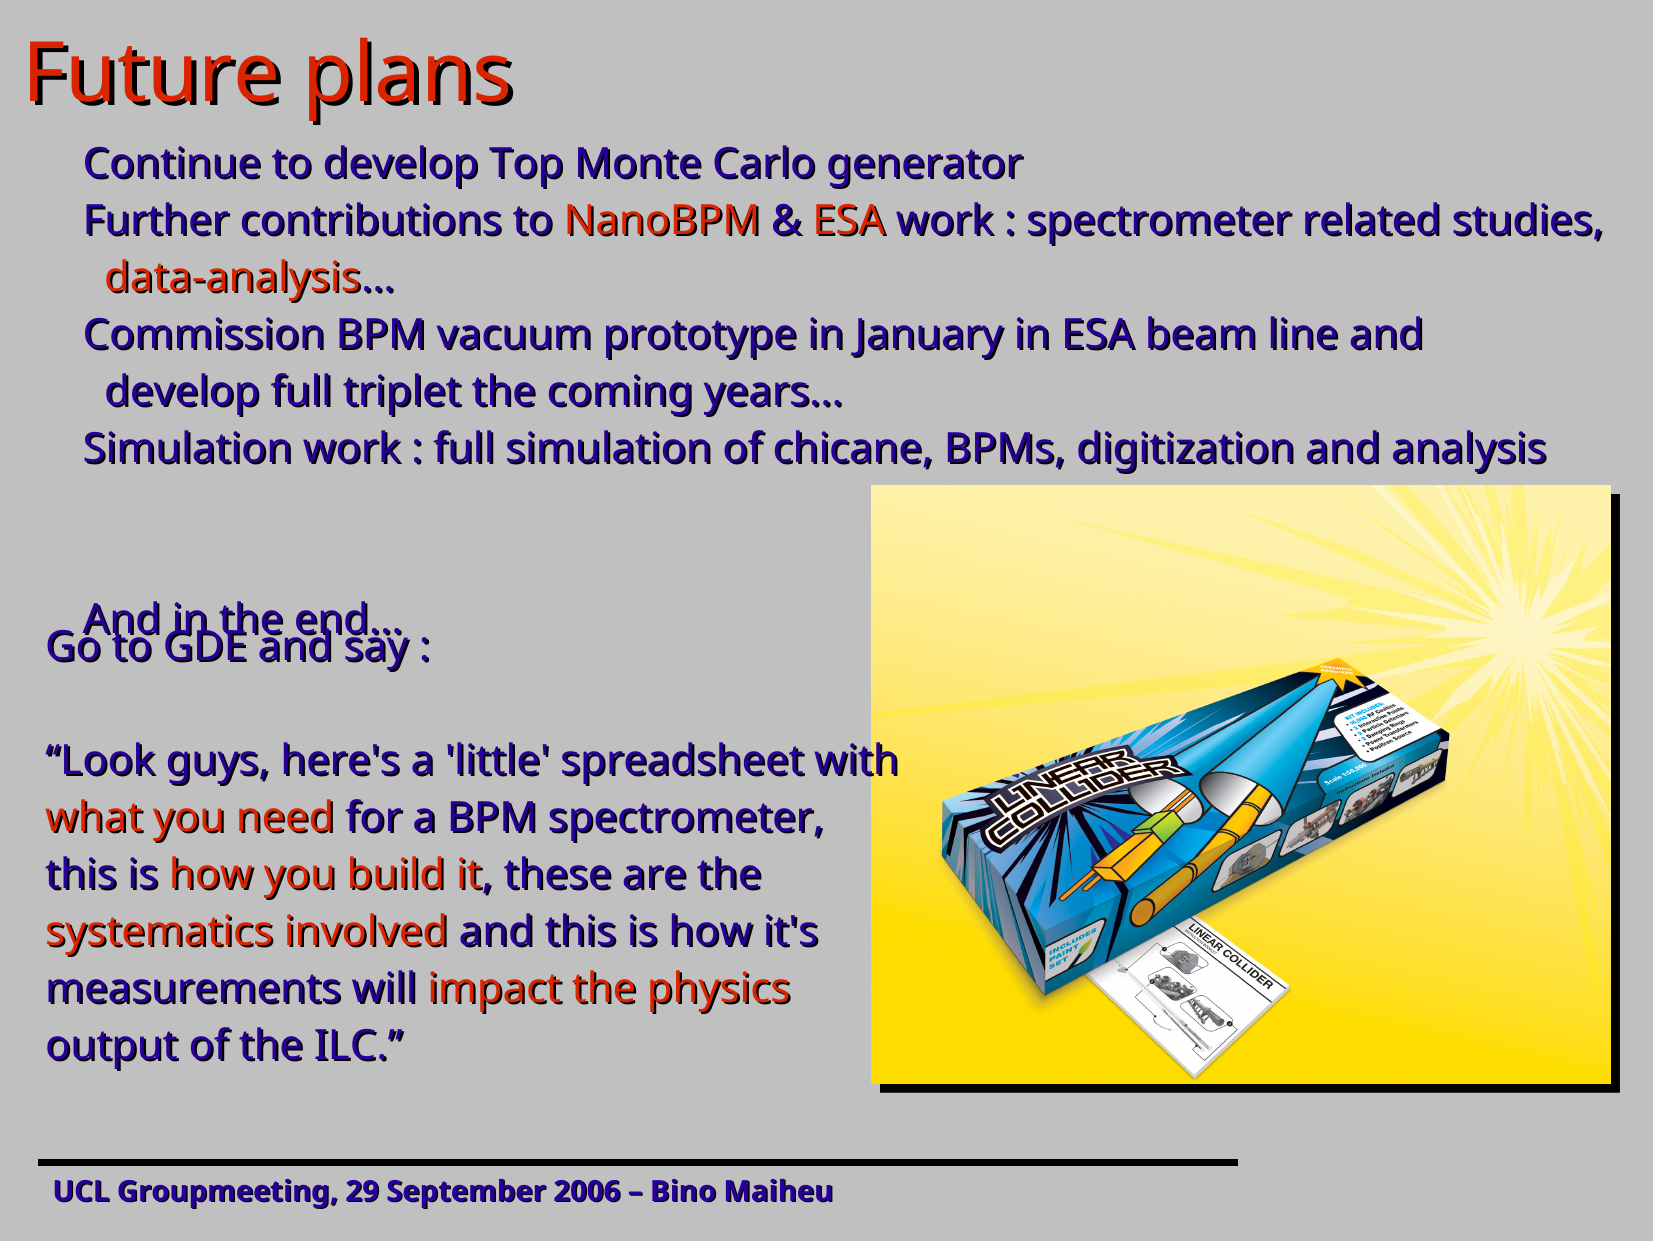

# Future plans
 Continue to develop Top Monte Carlo generator
 Further contributions to NanoBPM & ESA work : spectrometer related studies,
 data-analysis...
 Commission BPM vacuum prototype in January in ESA beam line and
 develop full triplet the coming years...
 Simulation work : full simulation of chicane, BPMs, digitization and analysis
 And in the end...
Go to GDE and say :
“Look guys, here's a 'little' spreadsheet with
what you need for a BPM spectrometer,
this is how you build it, these are the
systematics involved and this is how it's
measurements will impact the physics
output of the ILC.”
UCL Groupmeeting, 29 September 2006 – Bino Maiheu